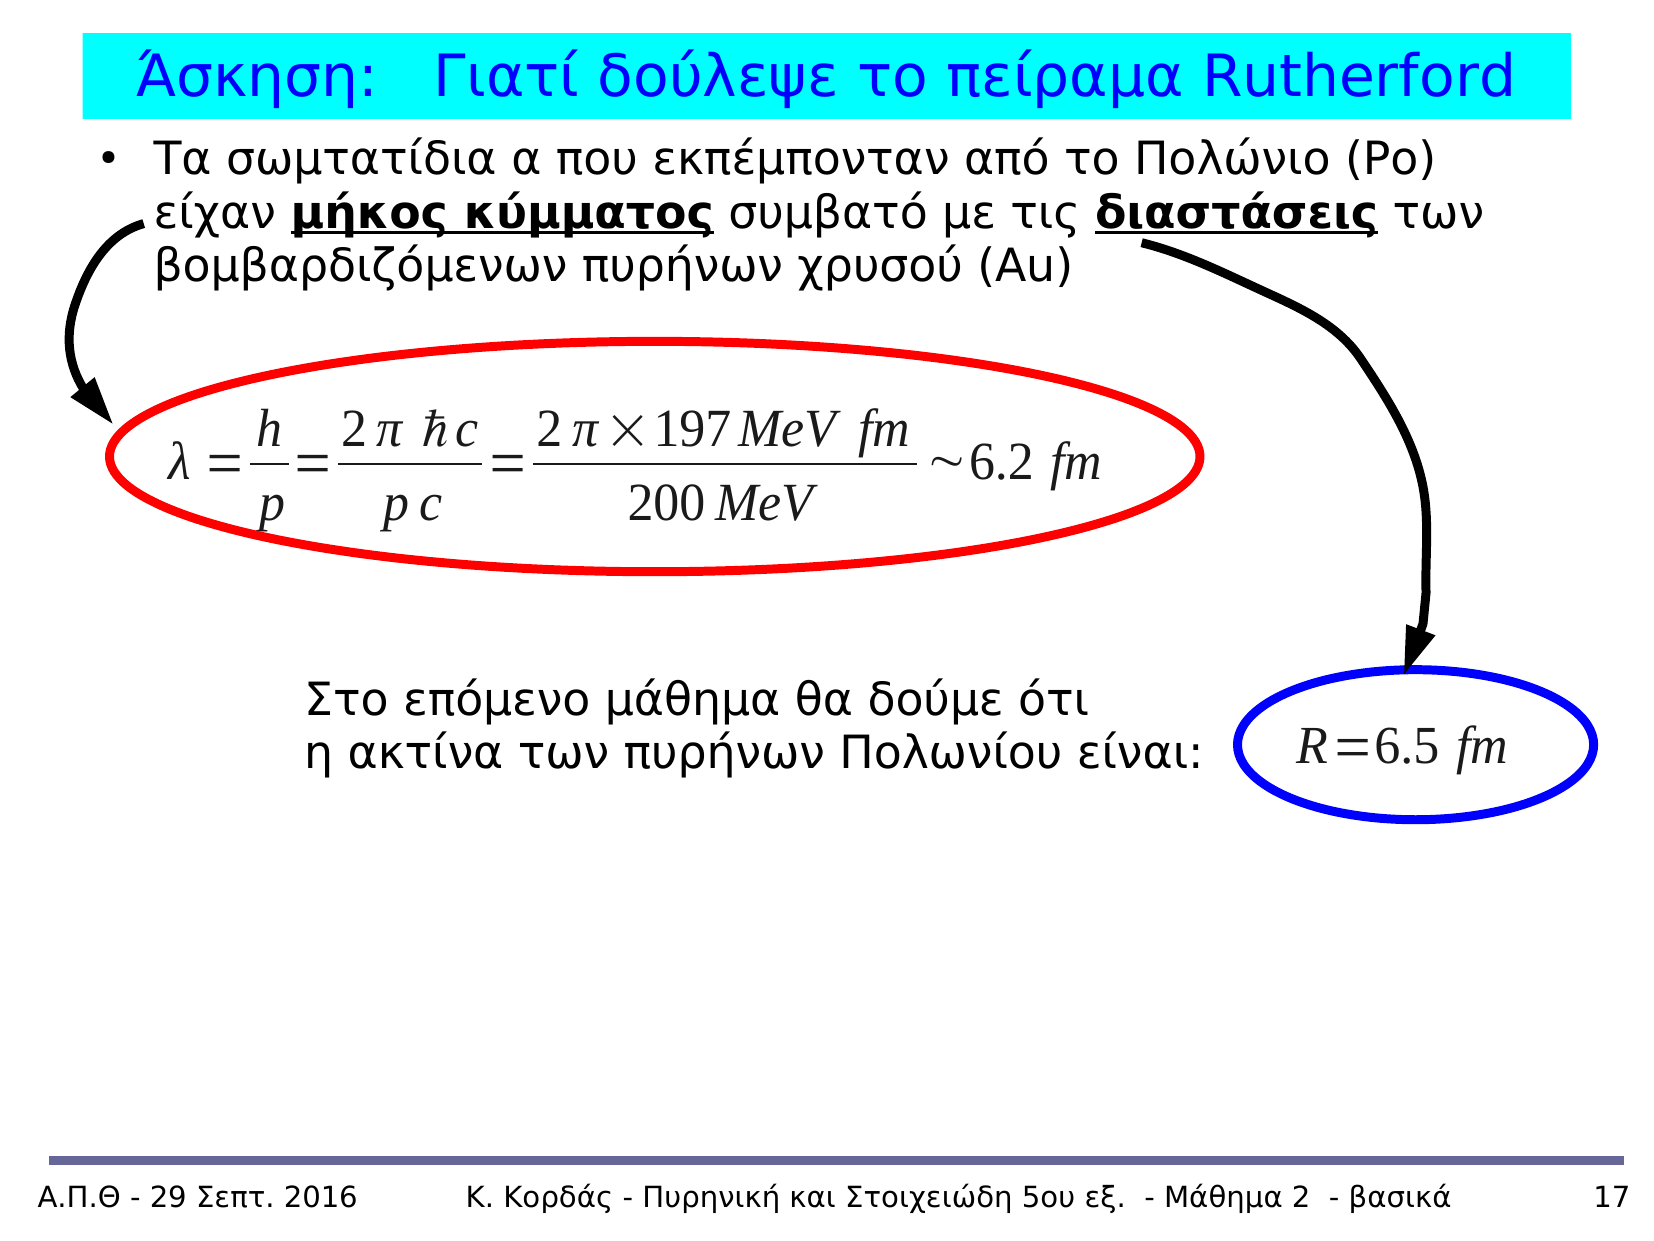

# Άσκηση: Γιατί δούλεψε το πείραμα Rutherford
Τα σωμτατίδια α που εκπέμπονταν από το Πολώνιο (Po) είχαν μήκος κύμματος συμβατό με τις διαστάσεις των βομβαρδιζόμενων πυρήνων χρυσού (Au)
Στο επόμενο μάθημα θα δούμε ότι
η ακτίνα των πυρήνων Πολωνίου είναι:
Α.Π.Θ - 29 Σεπτ. 2016
Κ. Κορδάς - Πυρηνική και Στοιχειώδη 5ου εξ. - Μάθημα 2 - βασικά
17